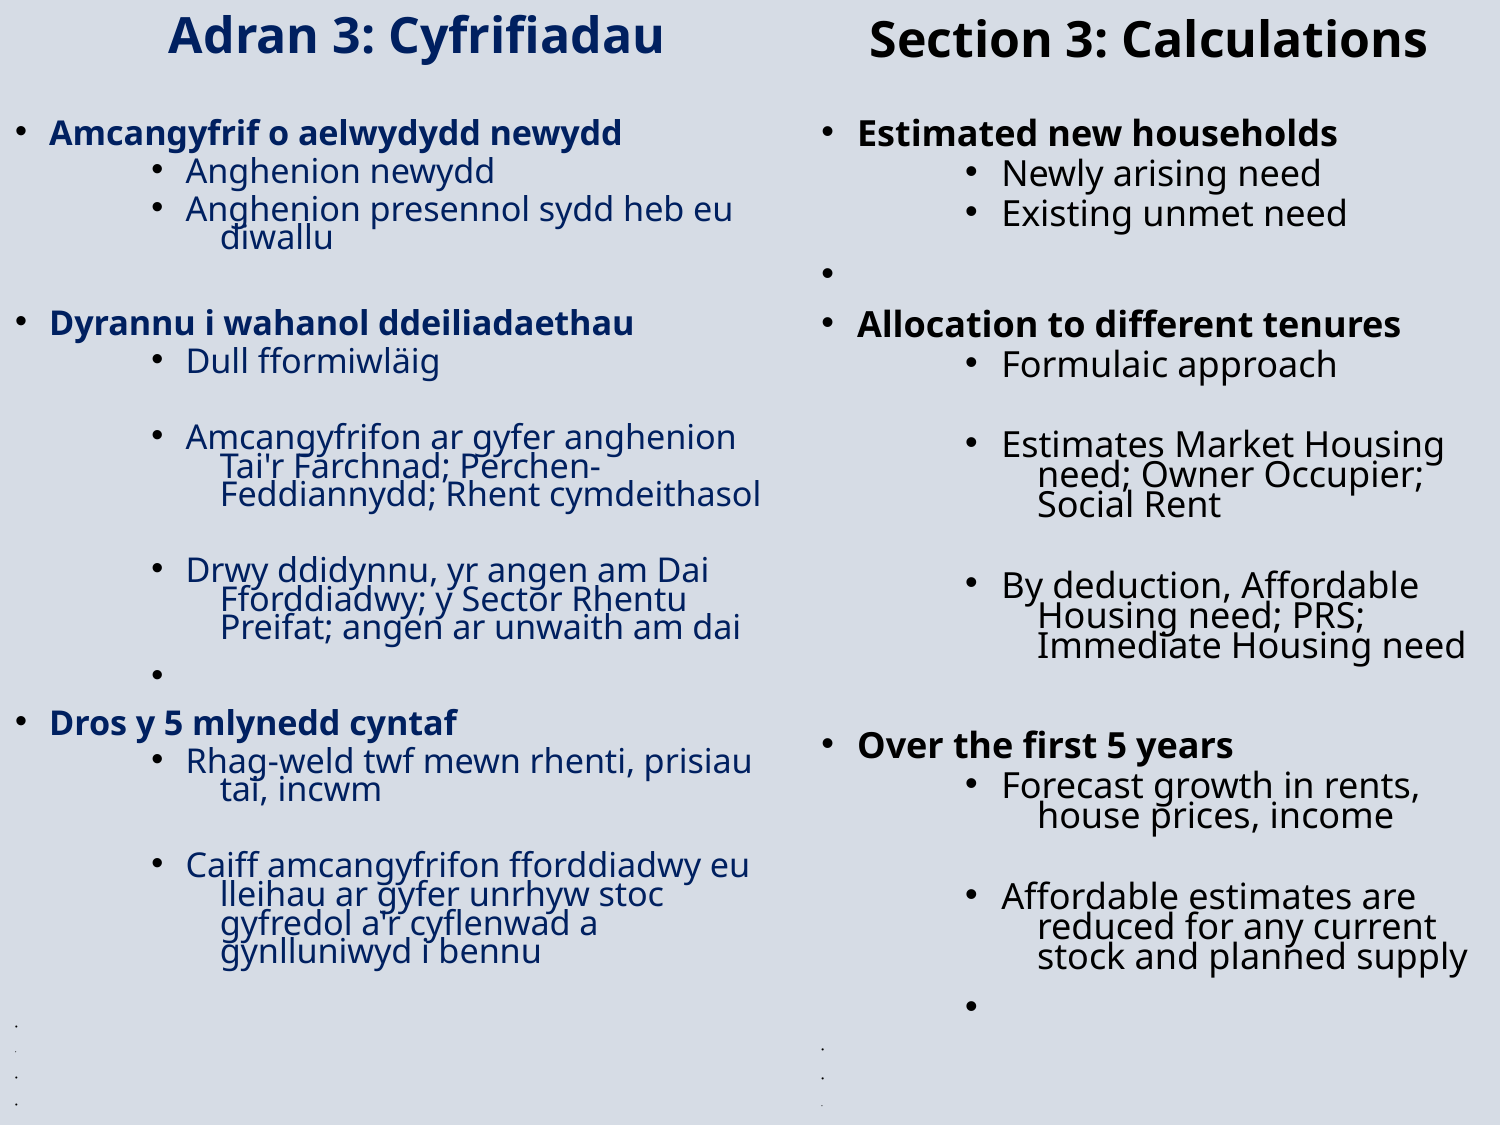

Adran 3: Cyfrifiadau
Section 3: Calculations
# Amcangyfrif o aelwydydd newydd
Anghenion newydd
Anghenion presennol sydd heb eu diwallu
Dyrannu i wahanol ddeiliadaethau
Dull fformiwläig
Amcangyfrifon ar gyfer anghenion Tai'r Farchnad; Perchen-Feddiannydd; Rhent cymdeithasol
Drwy ddidynnu, yr angen am Dai Fforddiadwy; y Sector Rhentu Preifat; angen ar unwaith am dai
Dros y 5 mlynedd cyntaf
Rhag-weld twf mewn rhenti, prisiau tai, incwm
Caiff amcangyfrifon fforddiadwy eu lleihau ar gyfer unrhyw stoc gyfredol a'r cyflenwad a gynlluniwyd i bennu
Estimated new households
Newly arising need
Existing unmet need
Allocation to different tenures
Formulaic approach
Estimates Market Housing need; Owner Occupier; Social Rent
By deduction, Affordable Housing need; PRS; Immediate Housing need
Over the first 5 years
Forecast growth in rents, house prices, income
Affordable estimates are reduced for any current stock and planned supply